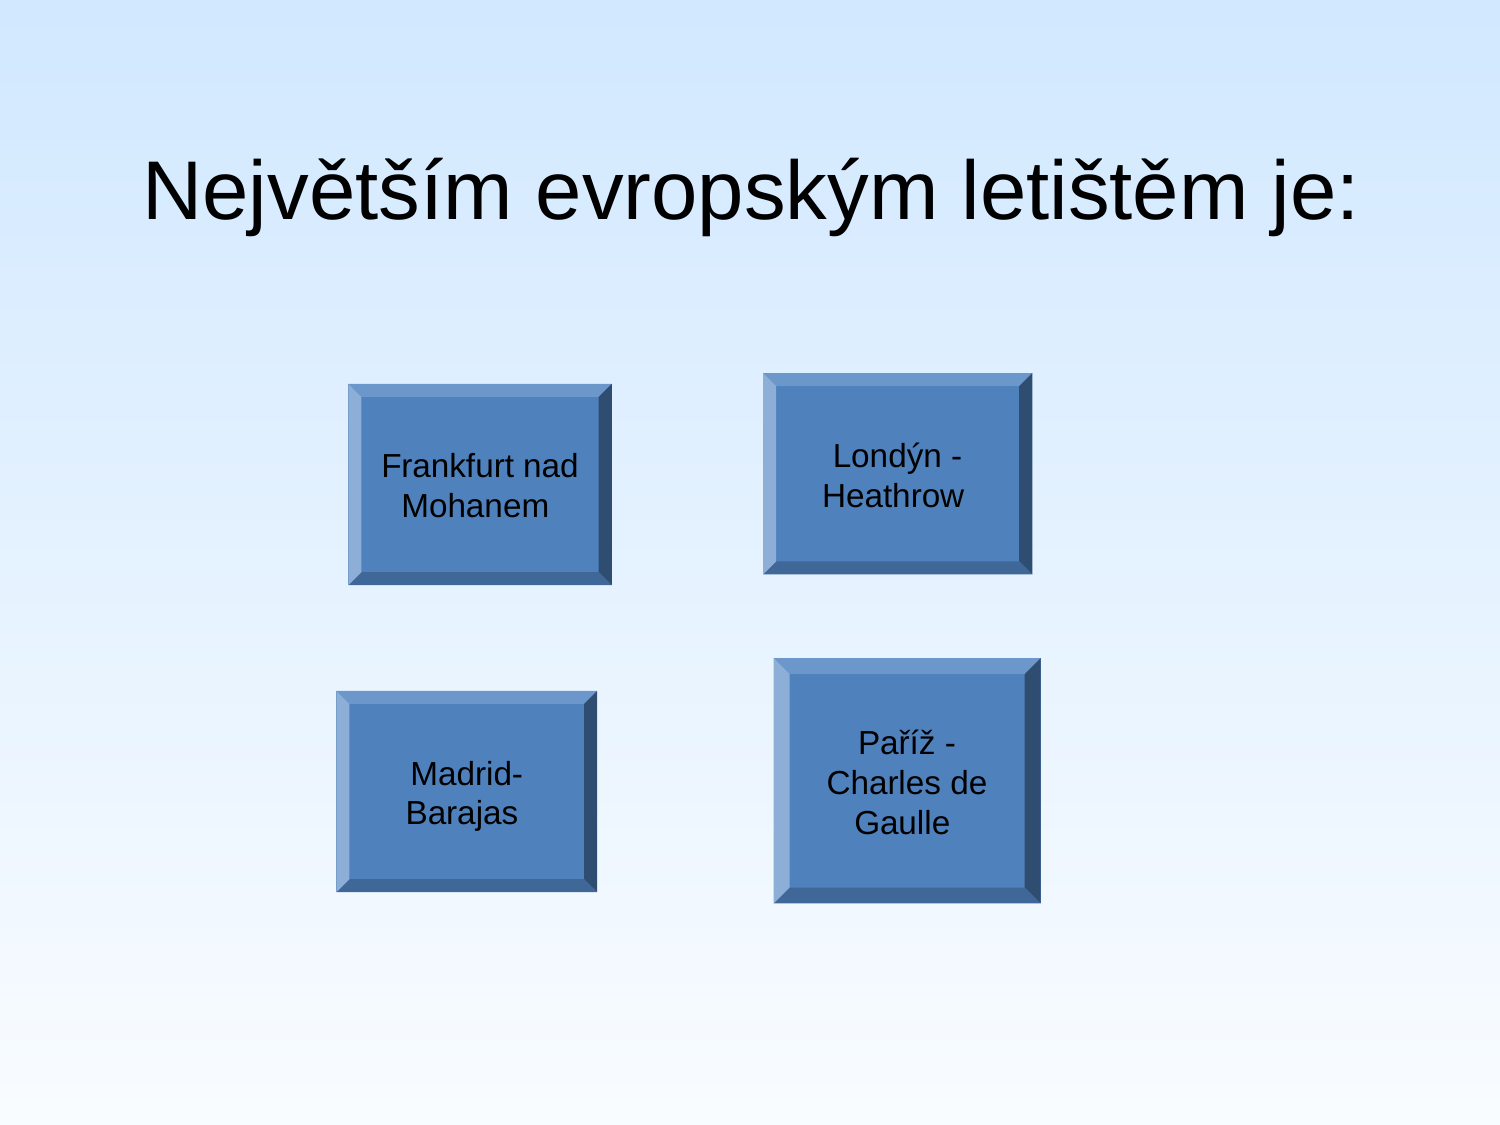

# Největším evropským letištěm je:
Londýn - Heathrow
Frankfurt nad Mohanem
Paříž - Charles de Gaulle
Madrid-Barajas